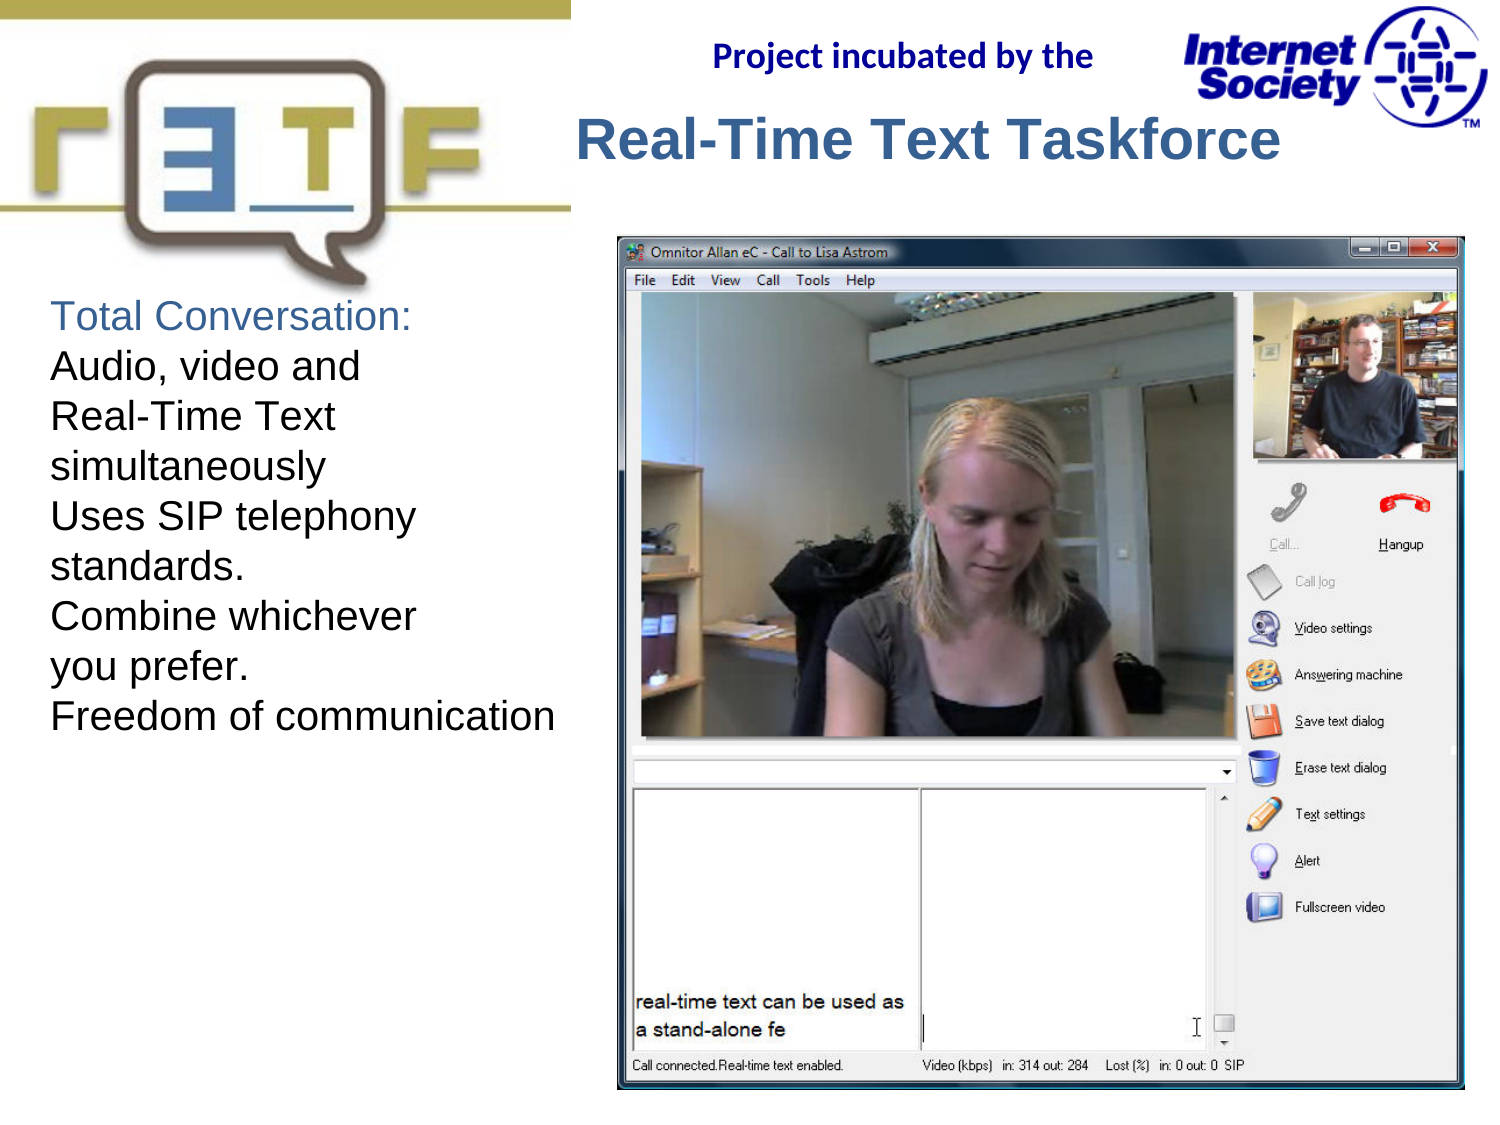

Total Conversation:
Audio, video and
Real-Time Text
simultaneously
Uses SIP telephony
standards.
Combine whichever
you prefer.
Freedom of communication